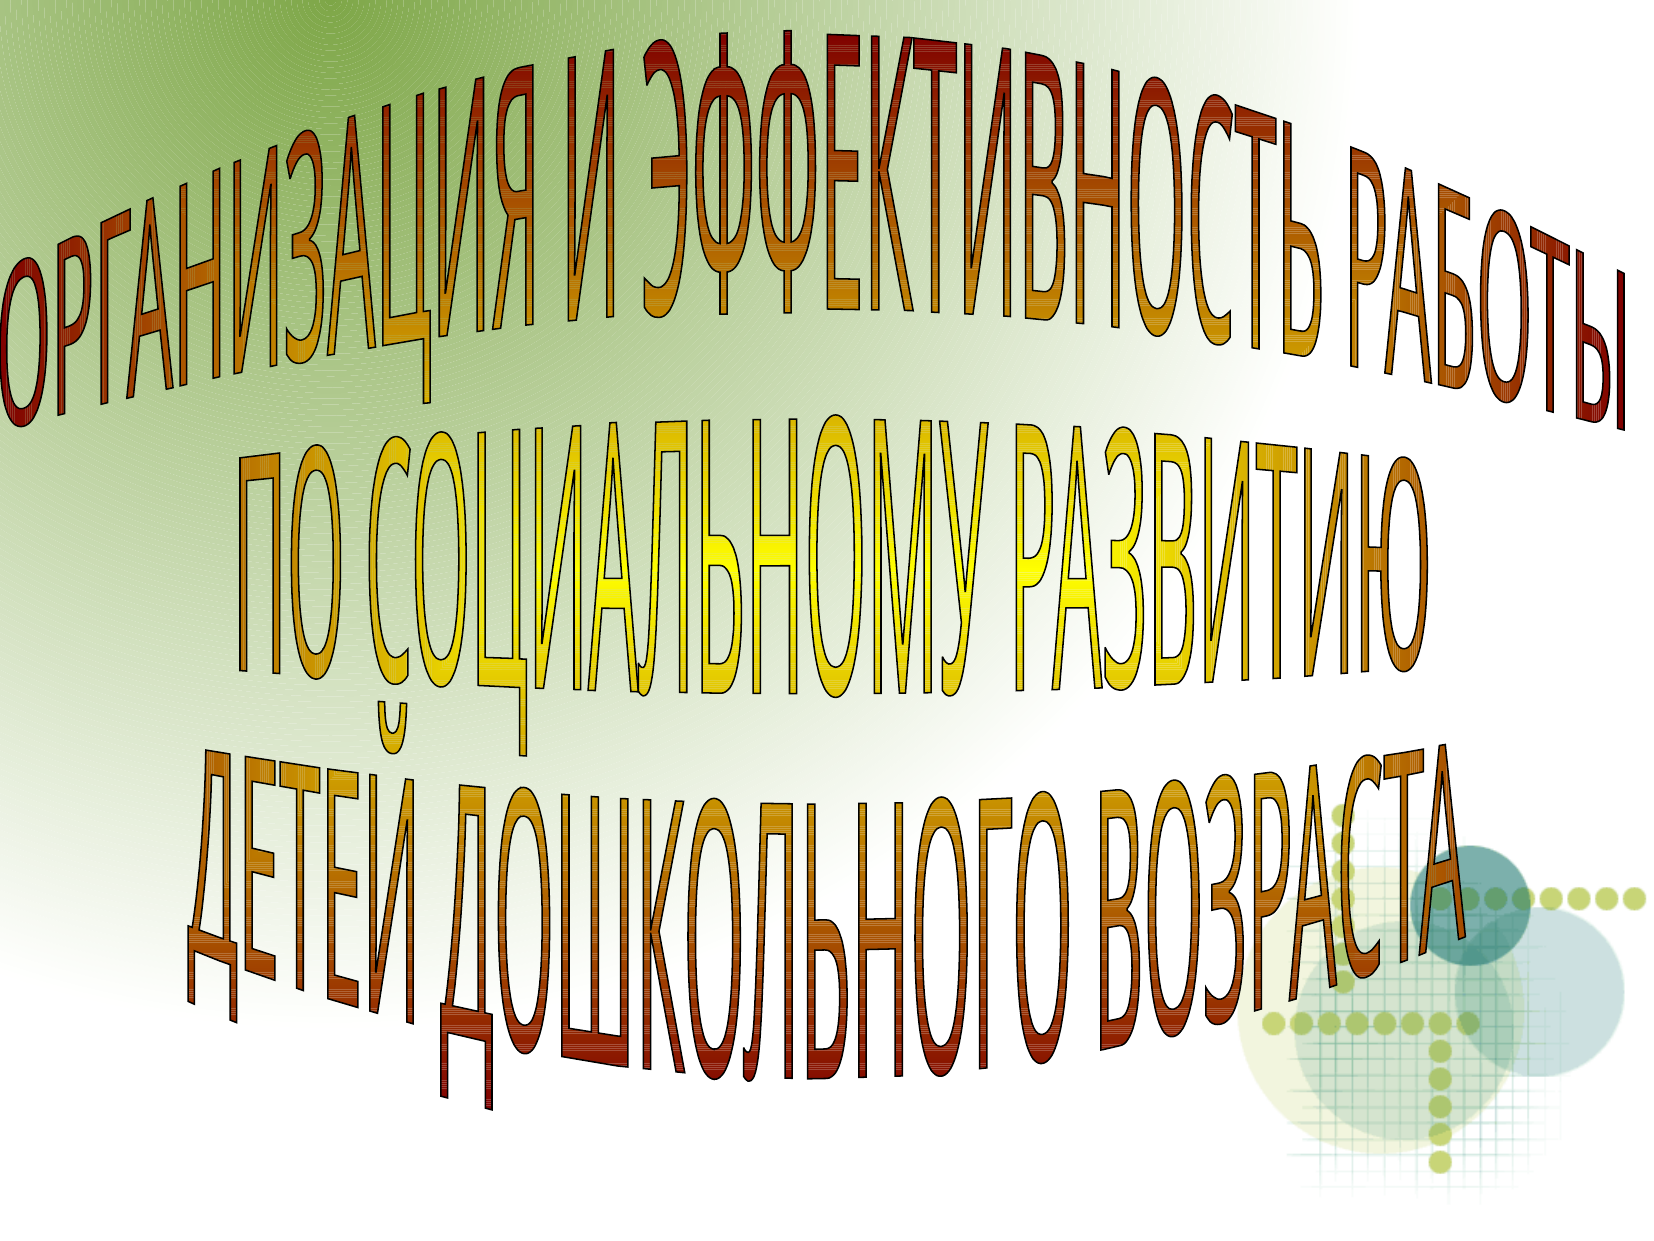

ОРГАНИЗАЦИЯ И ЭФФЕКТИВНОСТЬ РАБОТЫ
 ПО СОЦИАЛЬНОМУ РАЗВИТИЮ
 ДЕТЕЙ ДОШКОЛЬНОГО ВОЗРАСТА